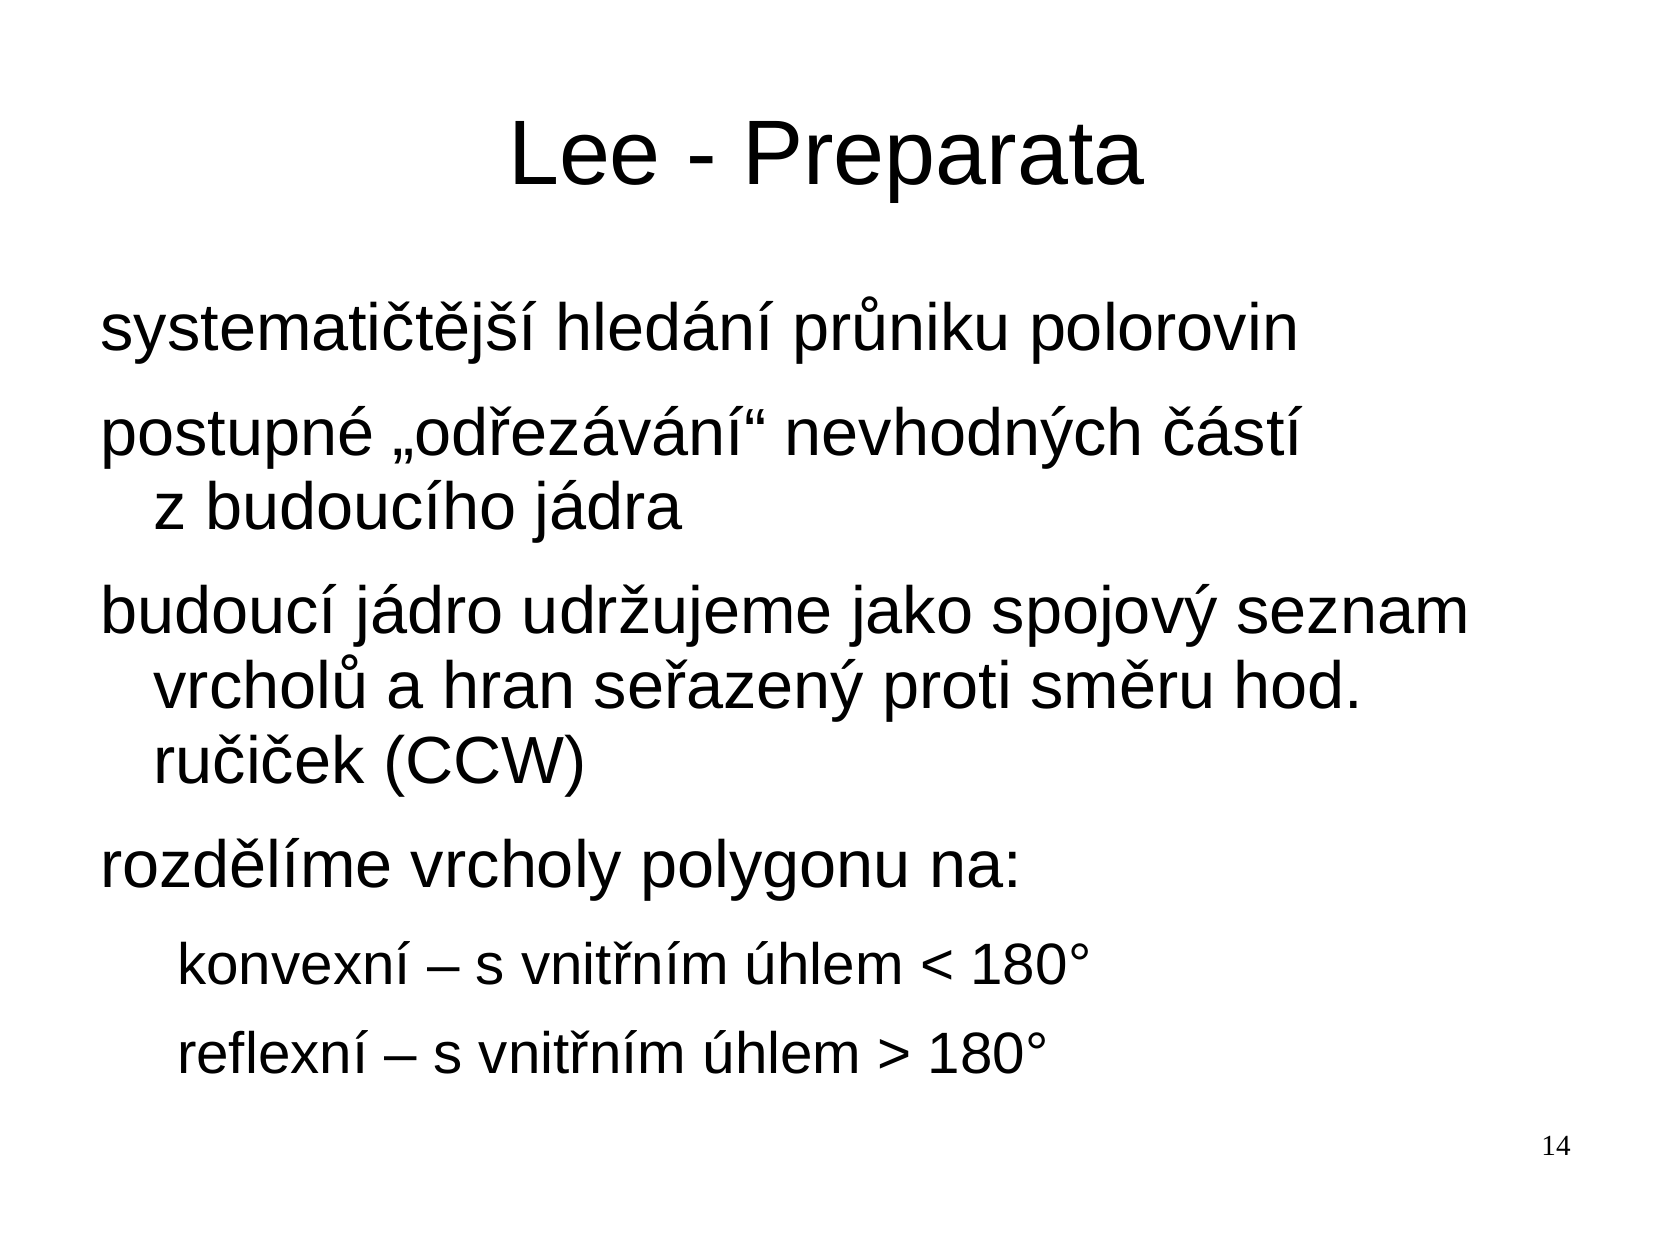

# Lee - Preparata
systematičtější hledání průniku polorovin
postupné „odřezávání“ nevhodných částí
z budoucího jádra
budoucí jádro udržujeme jako spojový seznam vrcholů a hran seřazený proti směru hod. ručiček (CCW)
rozdělíme vrcholy polygonu na:
konvexní – s vnitřním úhlem < 180°
reflexní – s vnitřním úhlem > 180°
14